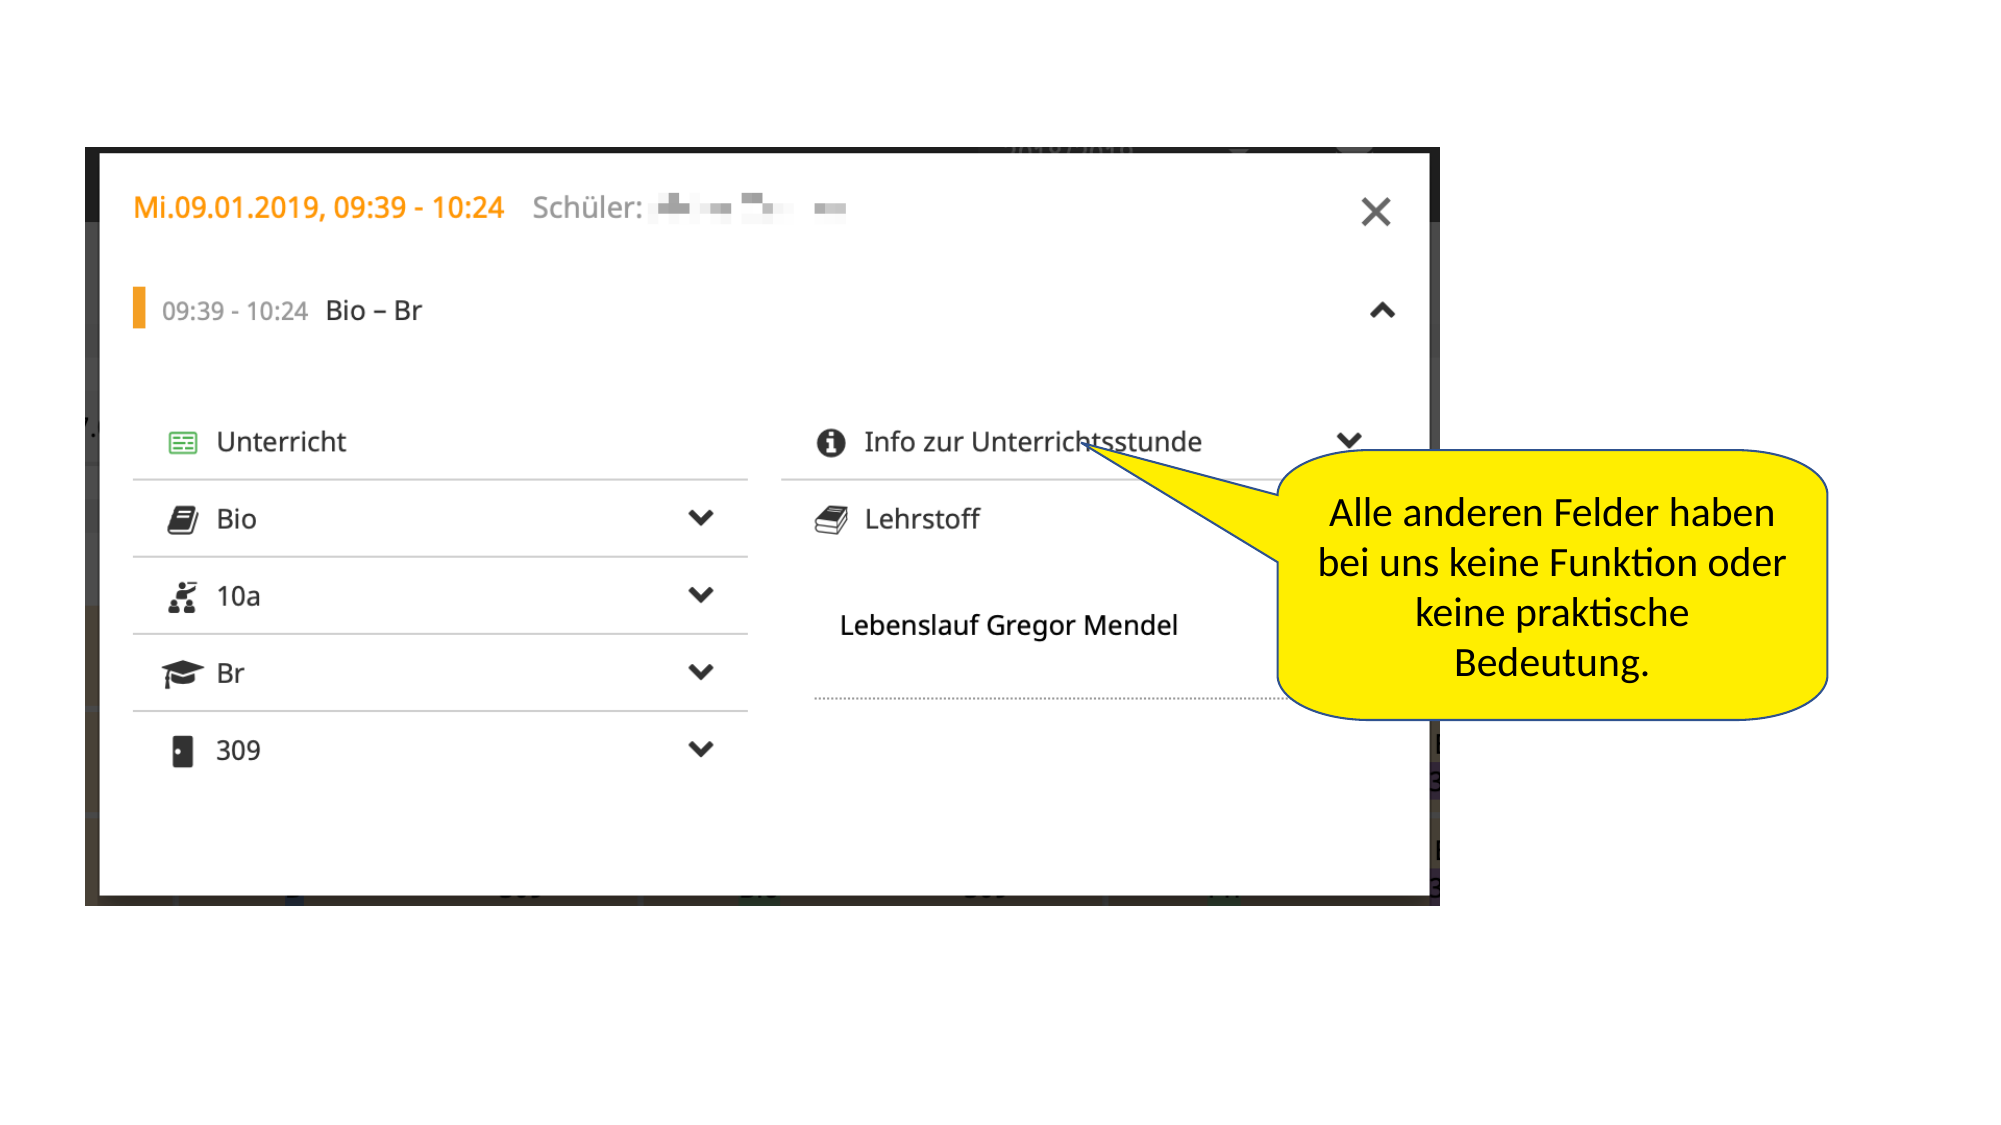

Alle anderen Felder haben bei uns keine Funktion oder keine praktische Bedeutung.